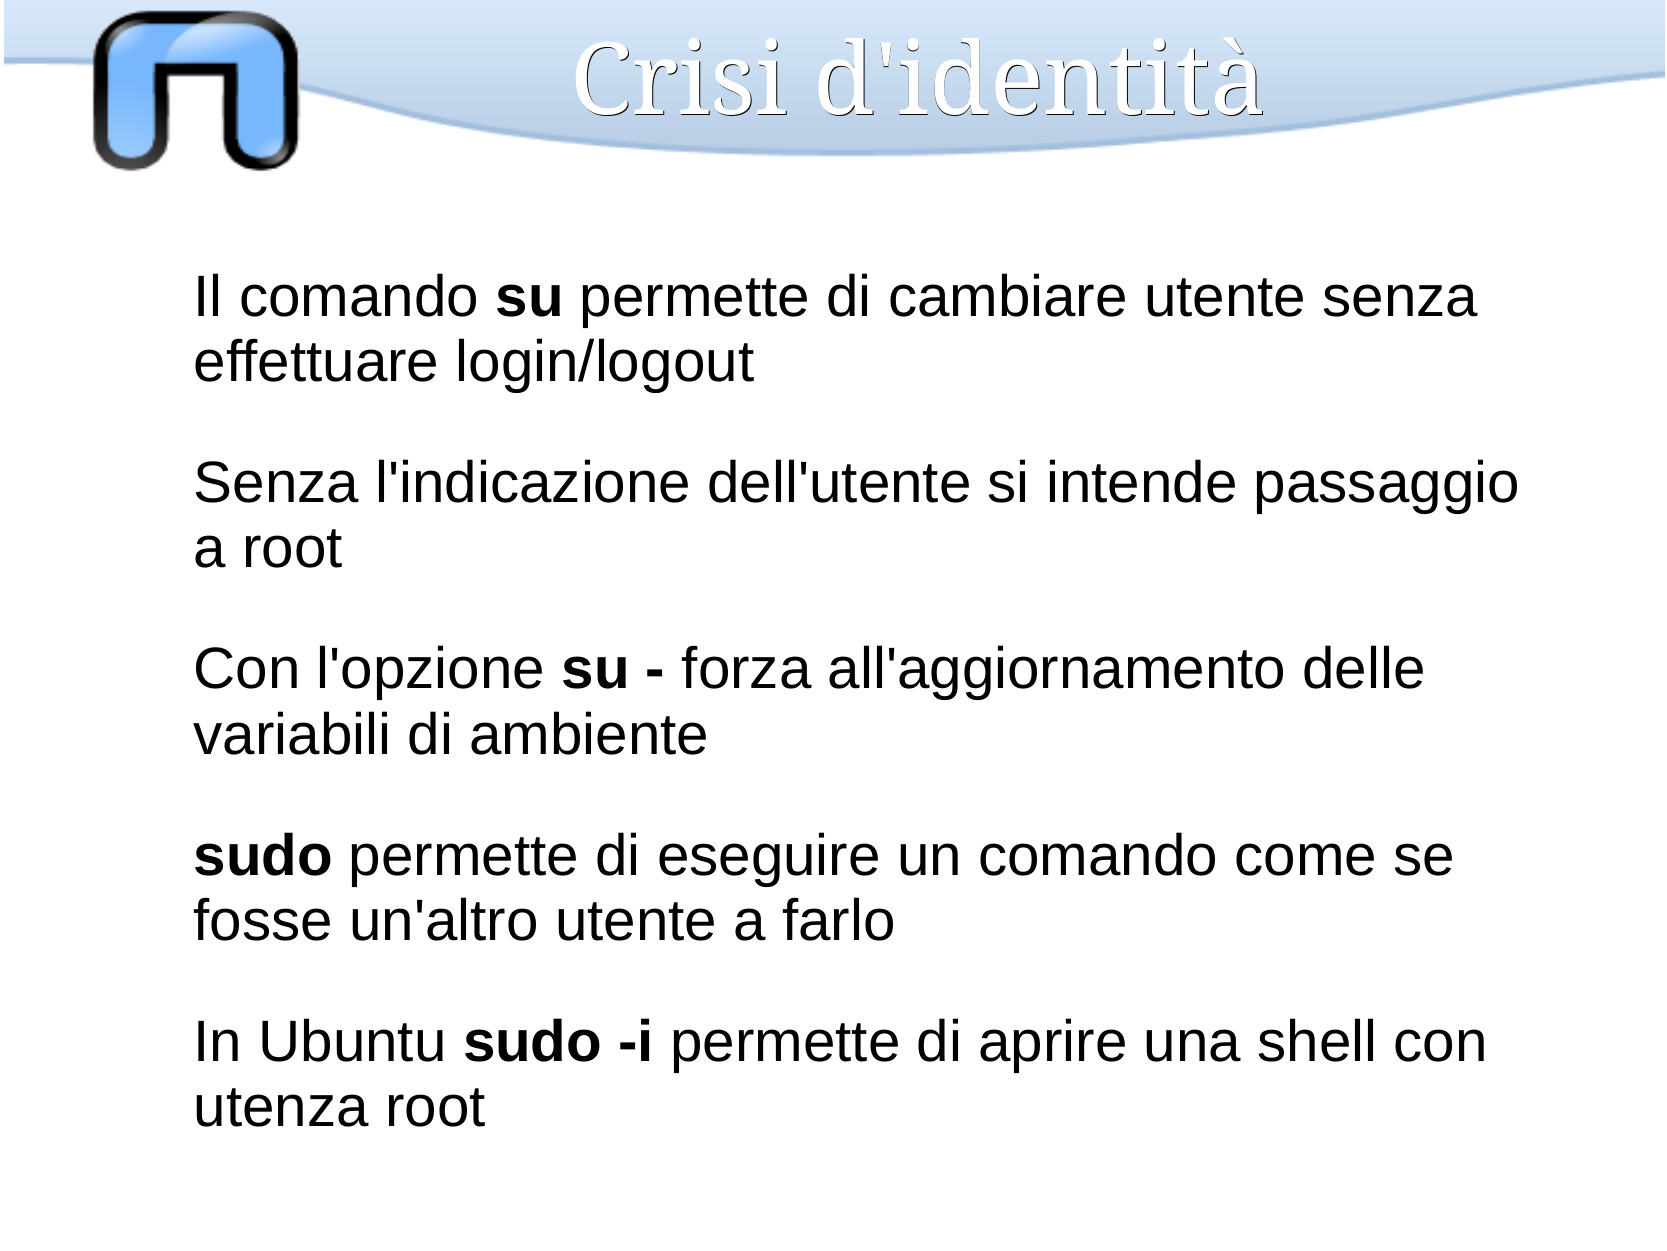

Crisi d'identità
# Il comando su permette di cambiare utente senza effettuare login/logout
Senza l'indicazione dell'utente si intende passaggio a root
Con l'opzione su - forza all'aggiornamento delle variabili di ambiente
sudo permette di eseguire un comando come se fosse un'altro utente a farlo
In Ubuntu sudo -i permette di aprire una shell con utenza root